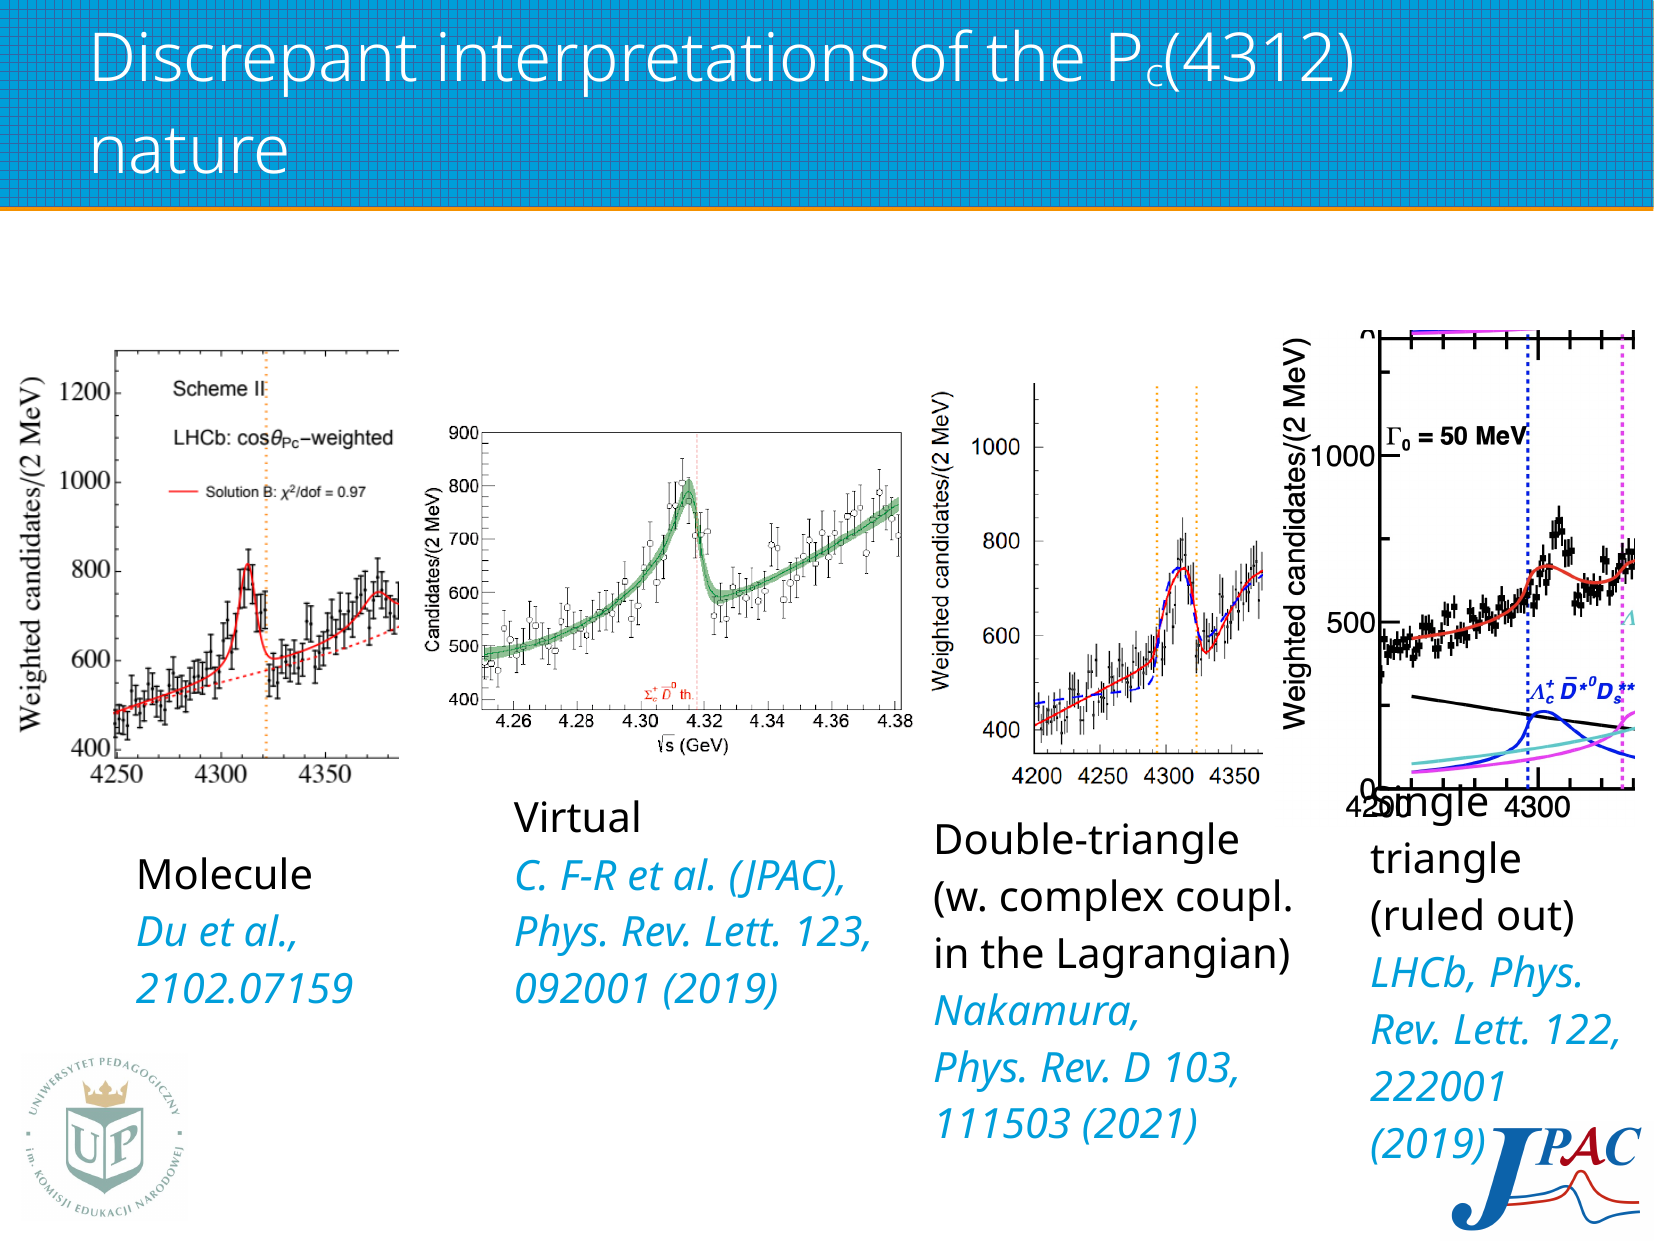

# Discrepant interpretations of the Pc(4312) nature
Single triangle (ruled out)
LHCb, Phys. Rev. Lett. 122, 222001 (2019)
Virtual
C. F-R et al. (JPAC), Phys. Rev. Lett. 123, 092001 (2019)
Double-triangle (w. complex coupl. in the Lagrangian)
Nakamura,
Phys. Rev. D 103, 111503 (2021)
Molecule
Du et al., 2102.07159